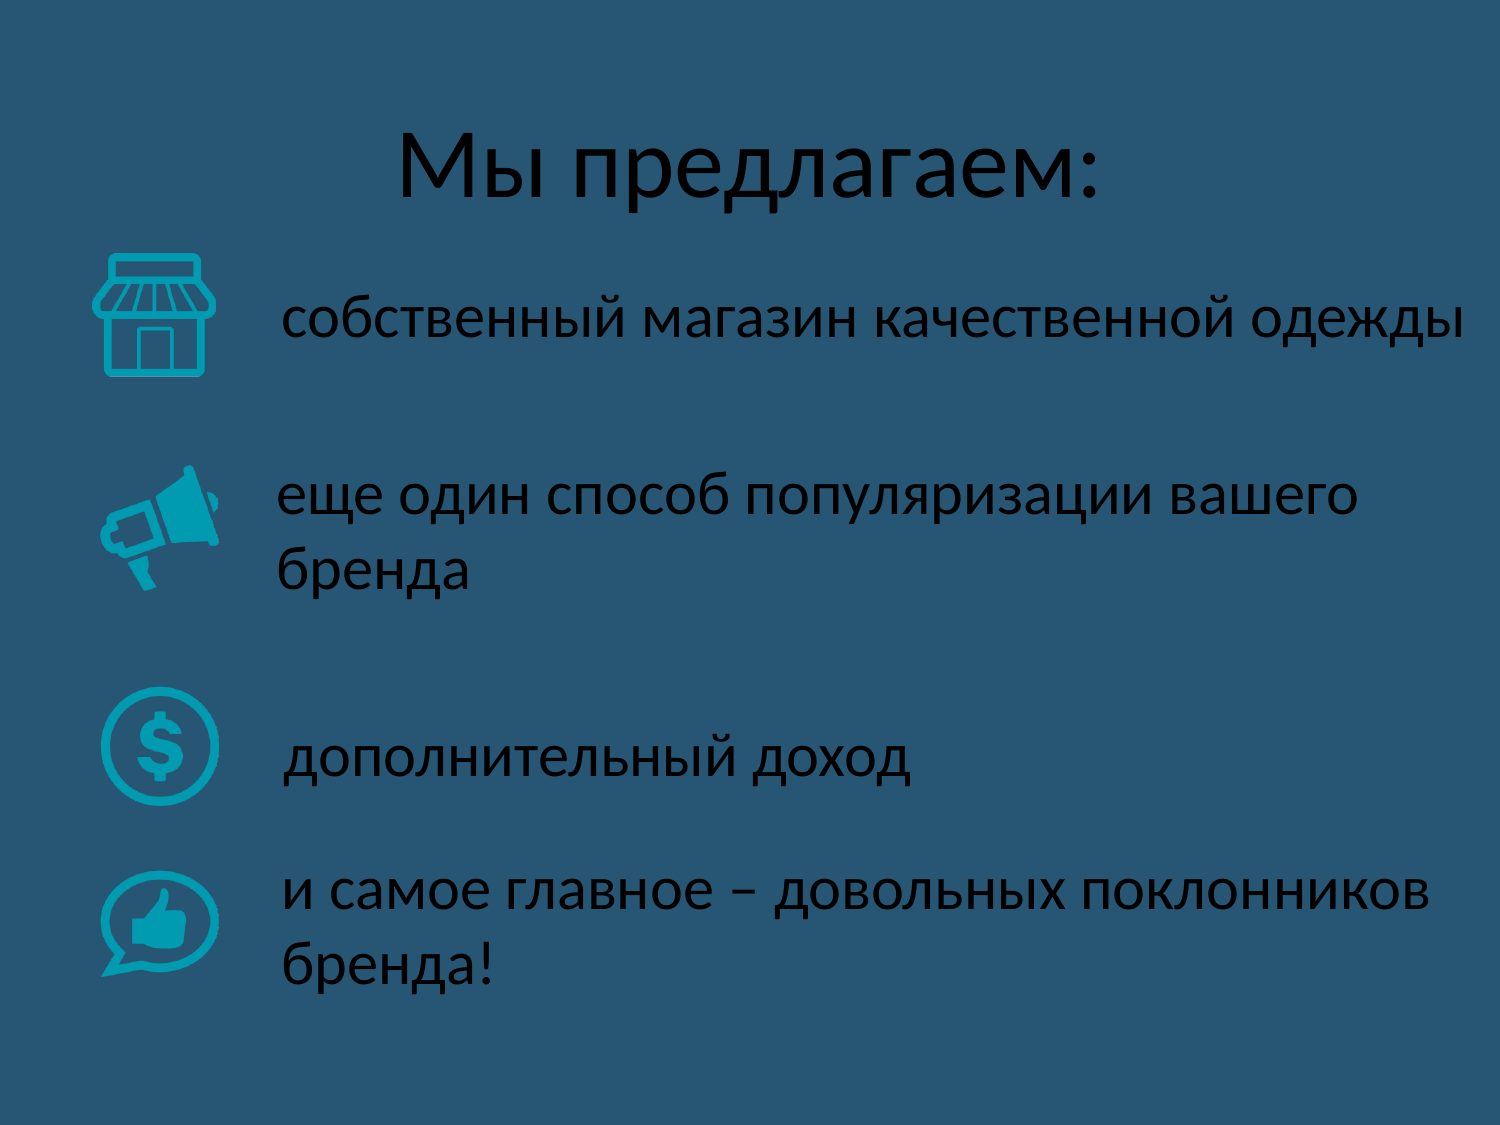

Мы предлагаем:
собственный магазин качественной одежды
#
еще один способ популяризации вашего бренда
дополнительный доход
и самое главное – довольных поклонников
бренда!